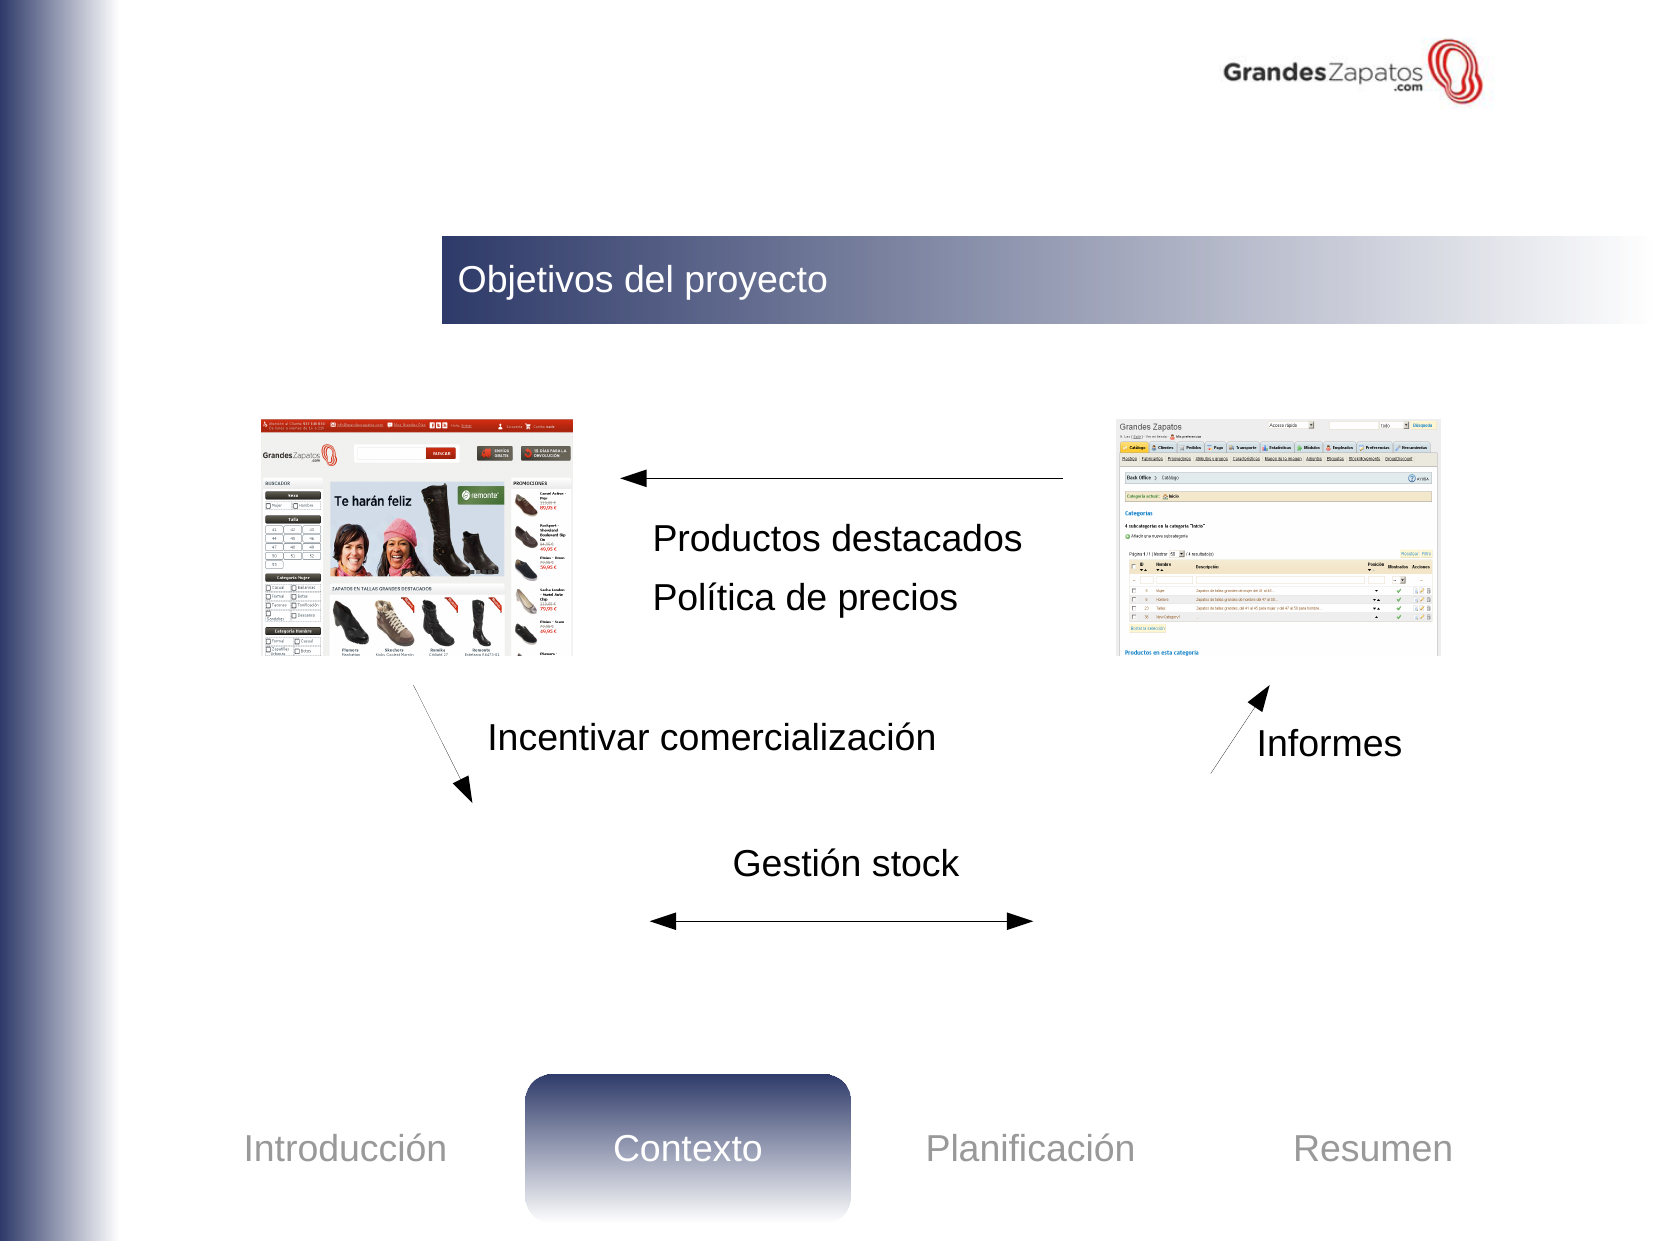

Objetivos del proyecto
Productos destacados
Política de precios
Incentivar comercialización
Informes
Gestión stock
Introducción
Contexto
Planificación
Resumen